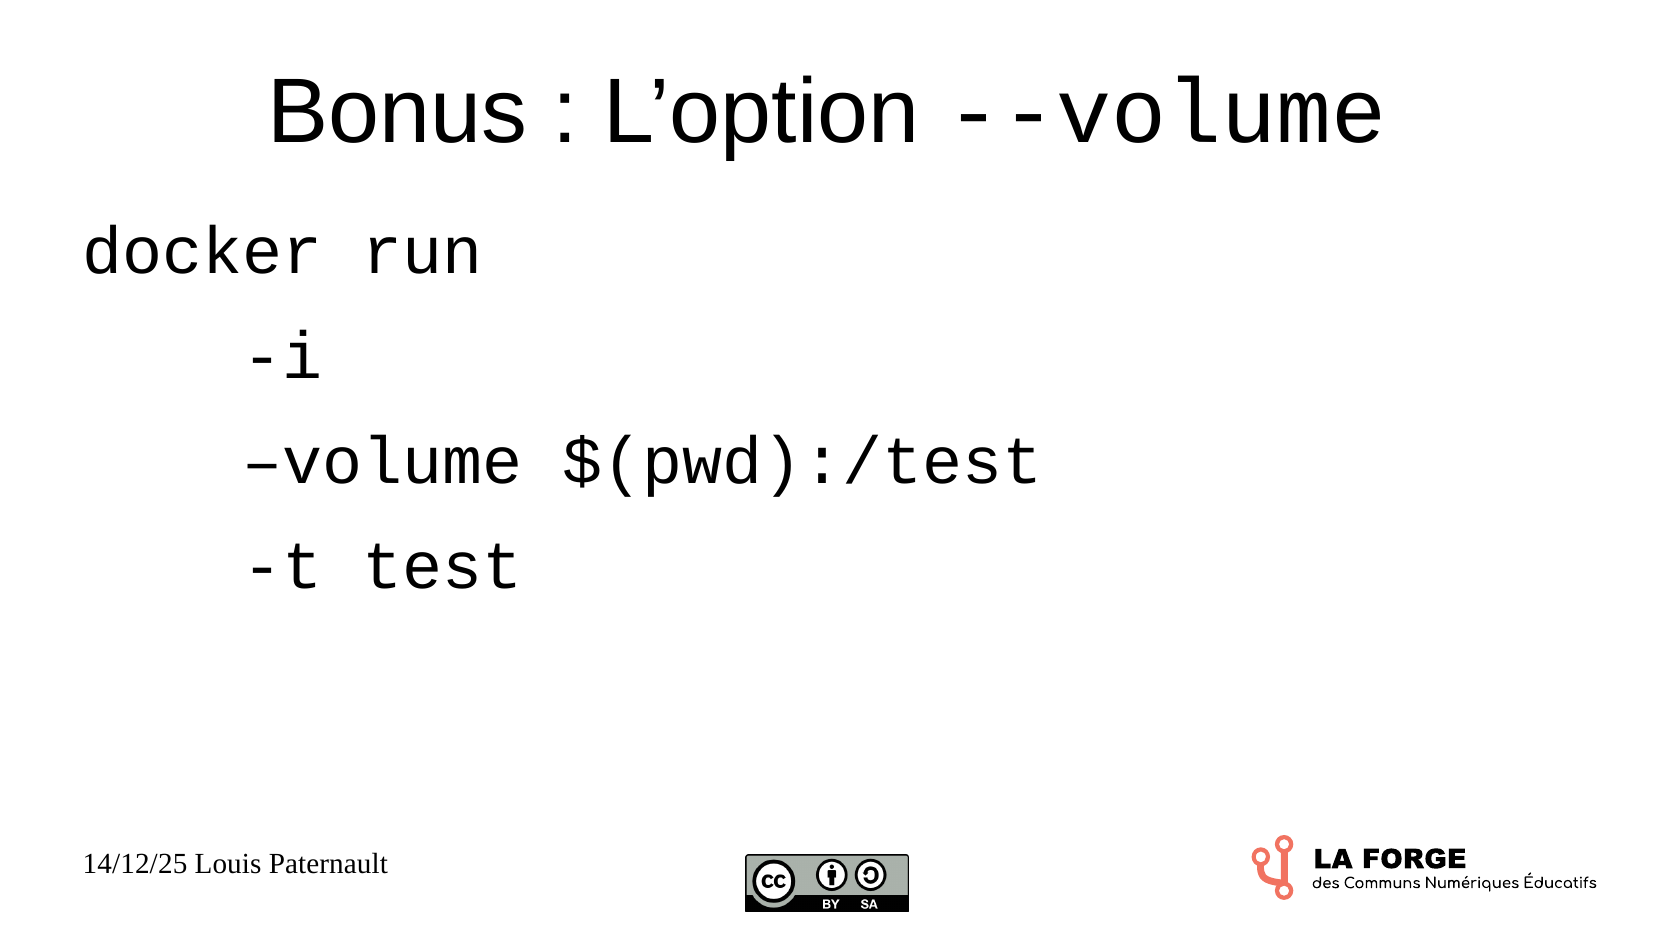

# Bonus : L’option --volume
docker run
 -i
 –volume $(pwd):/test
 -t test